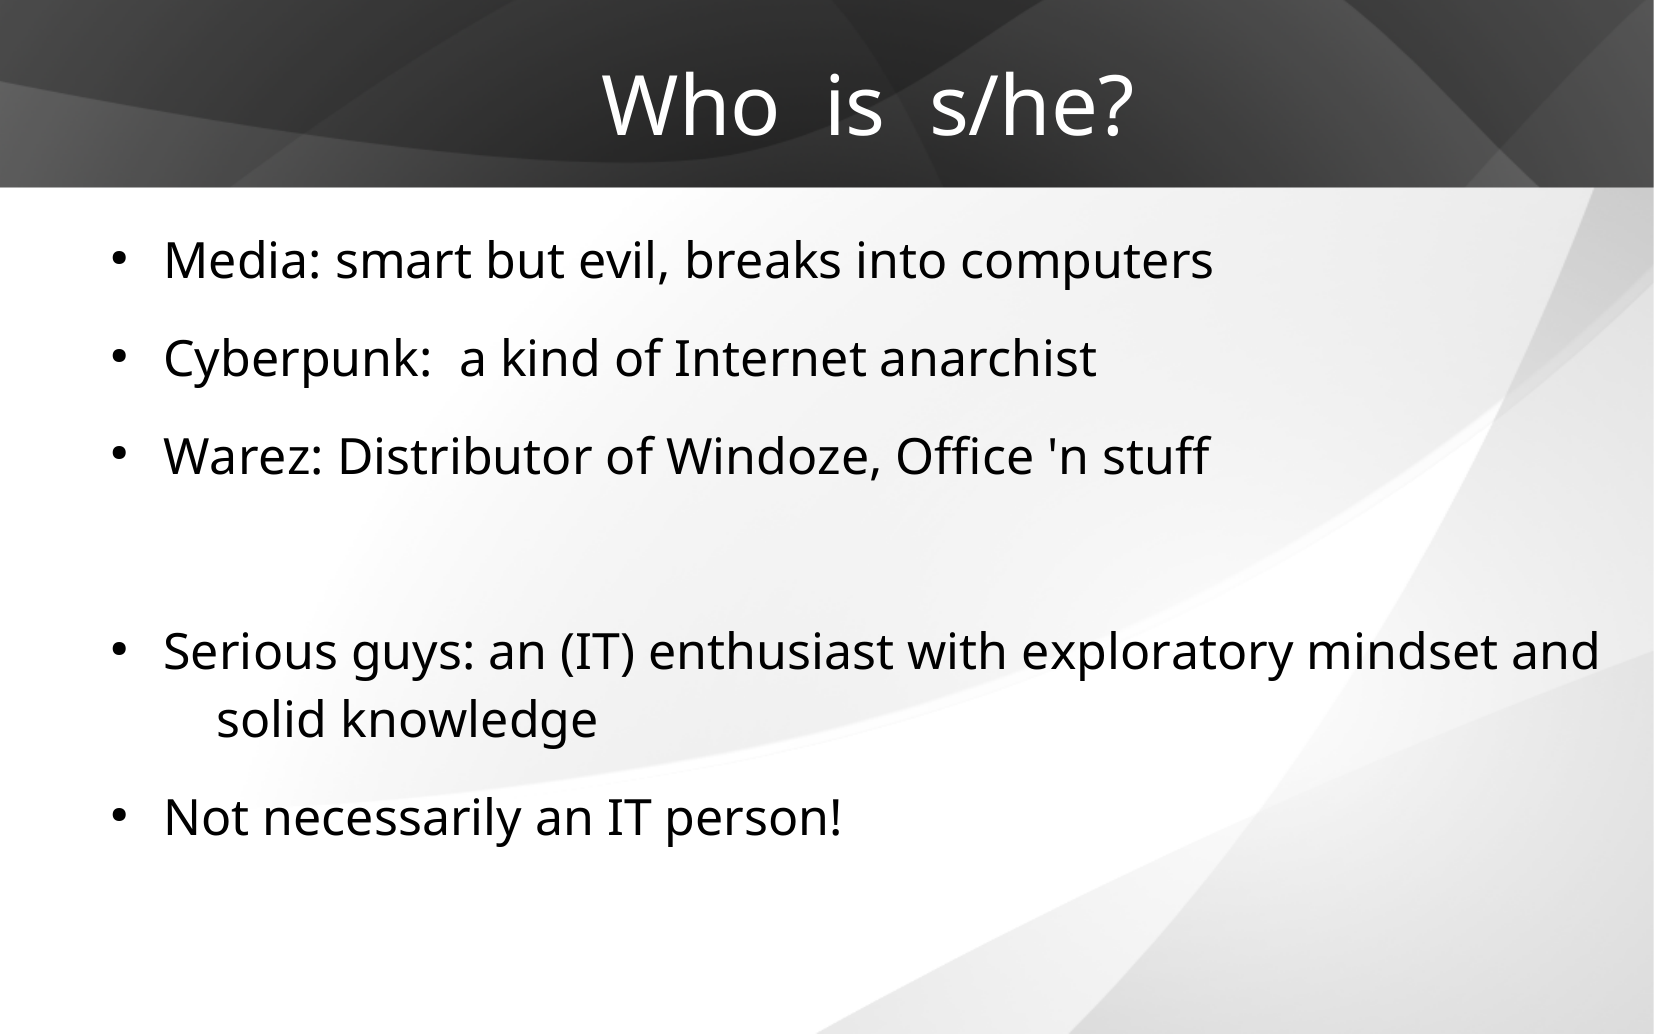

# Who is s/he?
Media: smart but evil, breaks into computers
Cyberpunk: a kind of Internet anarchist
Warez: Distributor of Windoze, Office 'n stuff
Serious guys: an (IT) enthusiast with exploratory mindset and solid knowledge
Not necessarily an IT person!